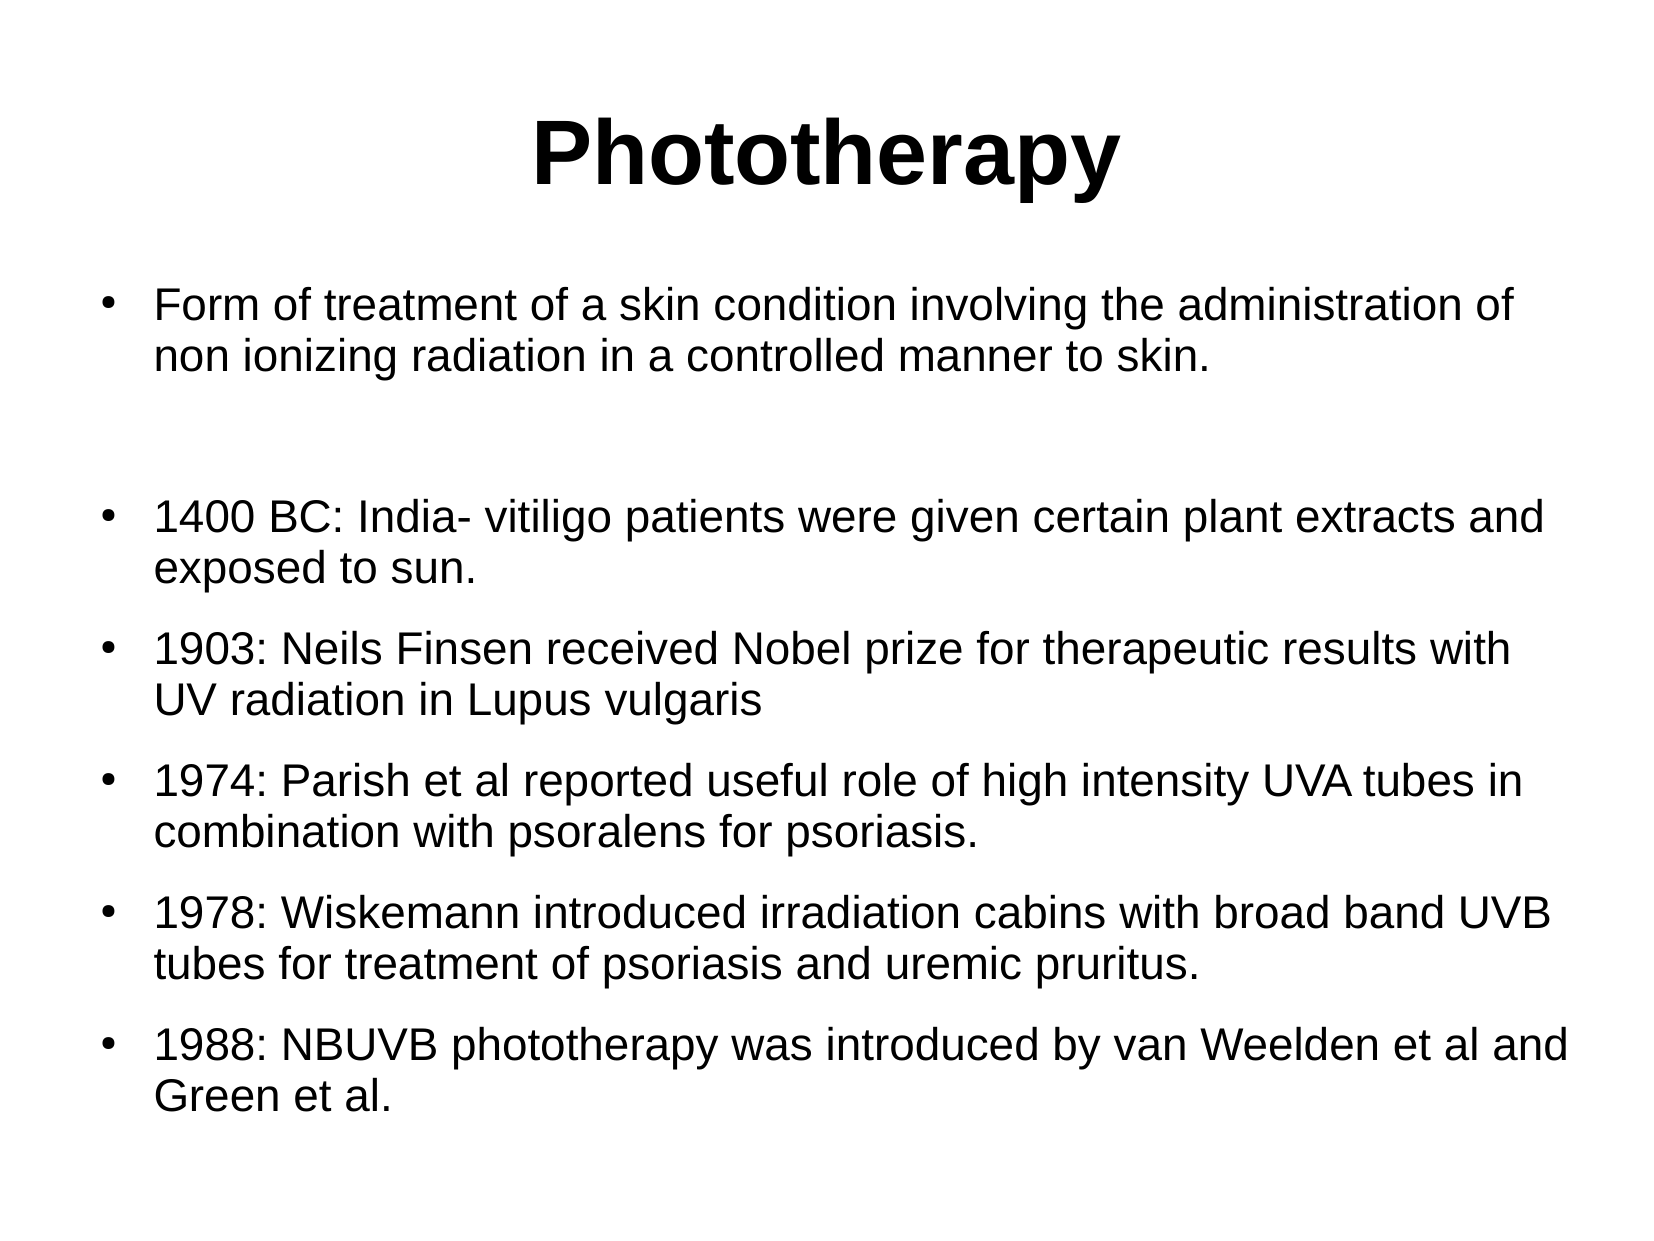

# Phototherapy
Form of treatment of a skin condition involving the administration of non ionizing radiation in a controlled manner to skin.
1400 BC: India- vitiligo patients were given certain plant extracts and exposed to sun.
1903: Neils Finsen received Nobel prize for therapeutic results with UV radiation in Lupus vulgaris
1974: Parish et al reported useful role of high intensity UVA tubes in combination with psoralens for psoriasis.
1978: Wiskemann introduced irradiation cabins with broad band UVB tubes for treatment of psoriasis and uremic pruritus.
1988: NBUVB phototherapy was introduced by van Weelden et al and Green et al.